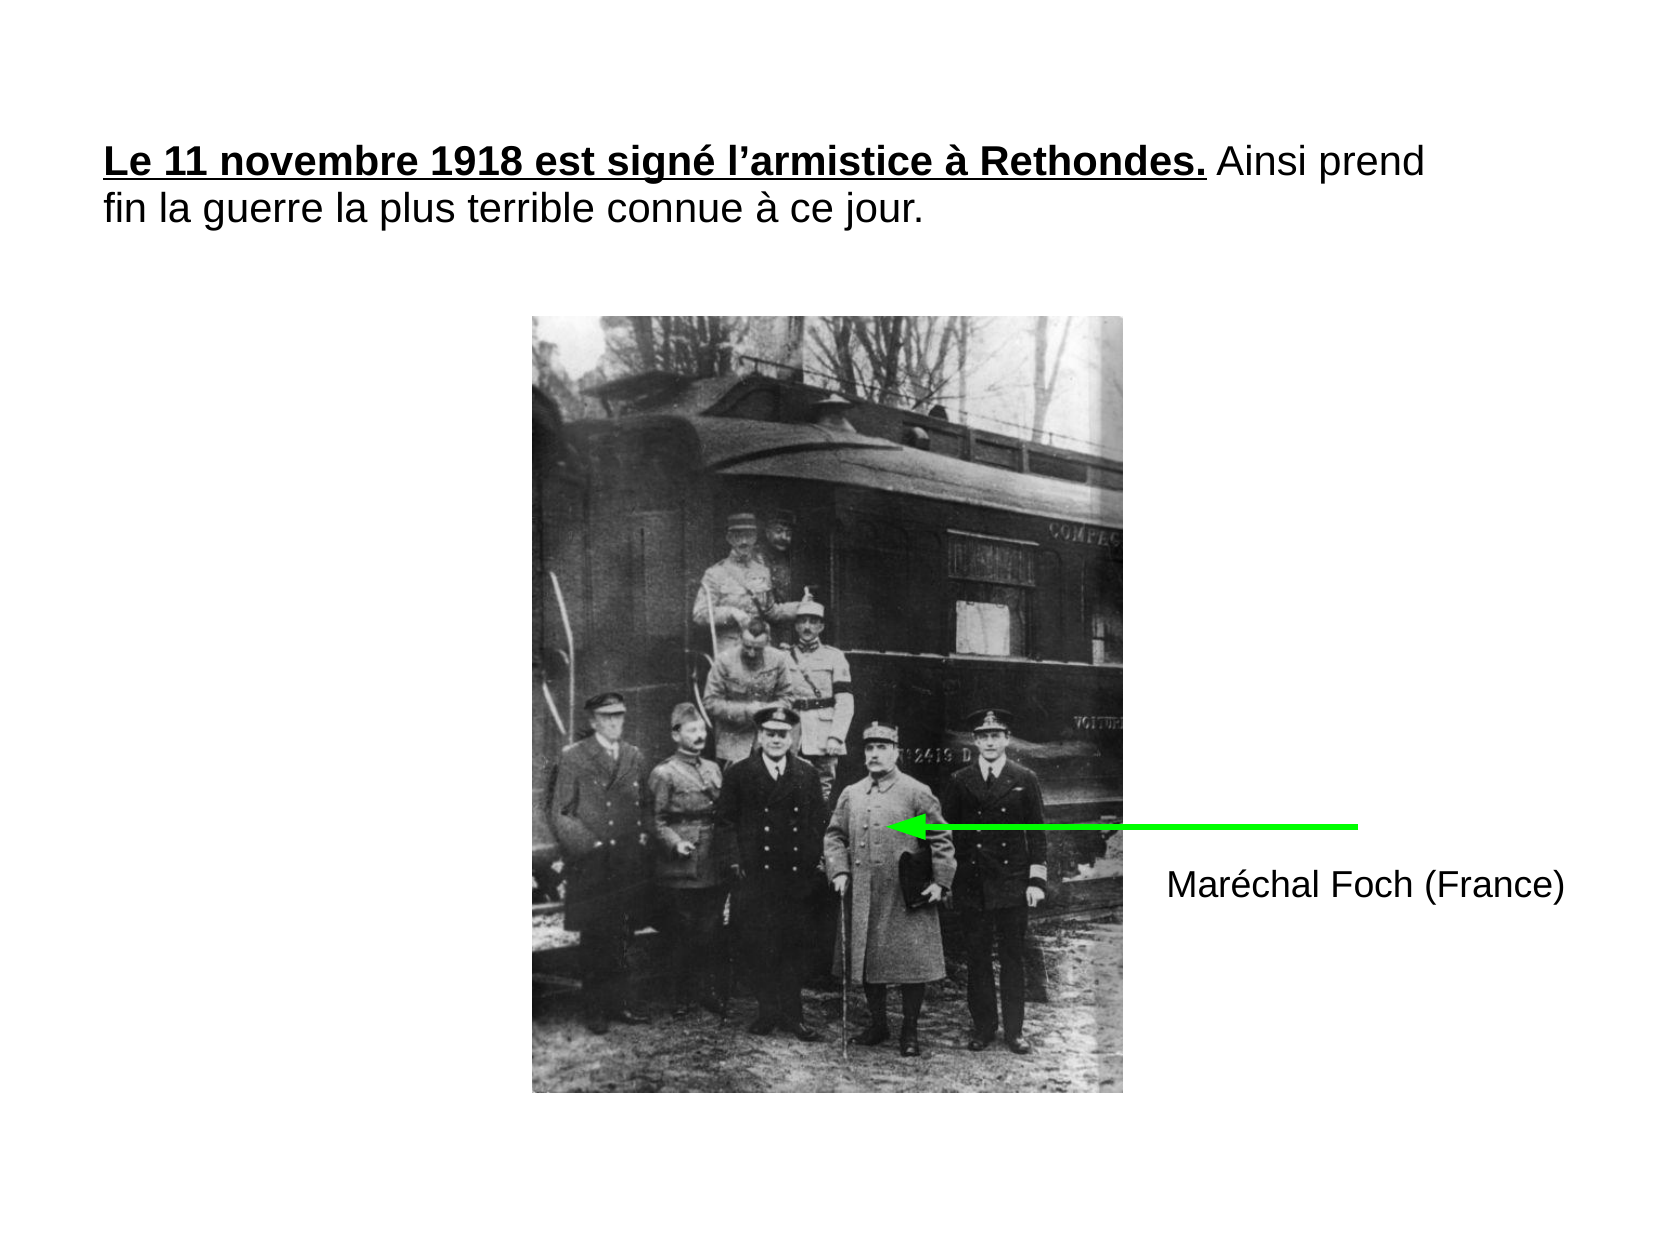

Le 11 novembre 1918 est signé l’armistice à Rethondes. Ainsi prend fin la guerre la plus terrible connue à ce jour.
Maréchal Foch (France)